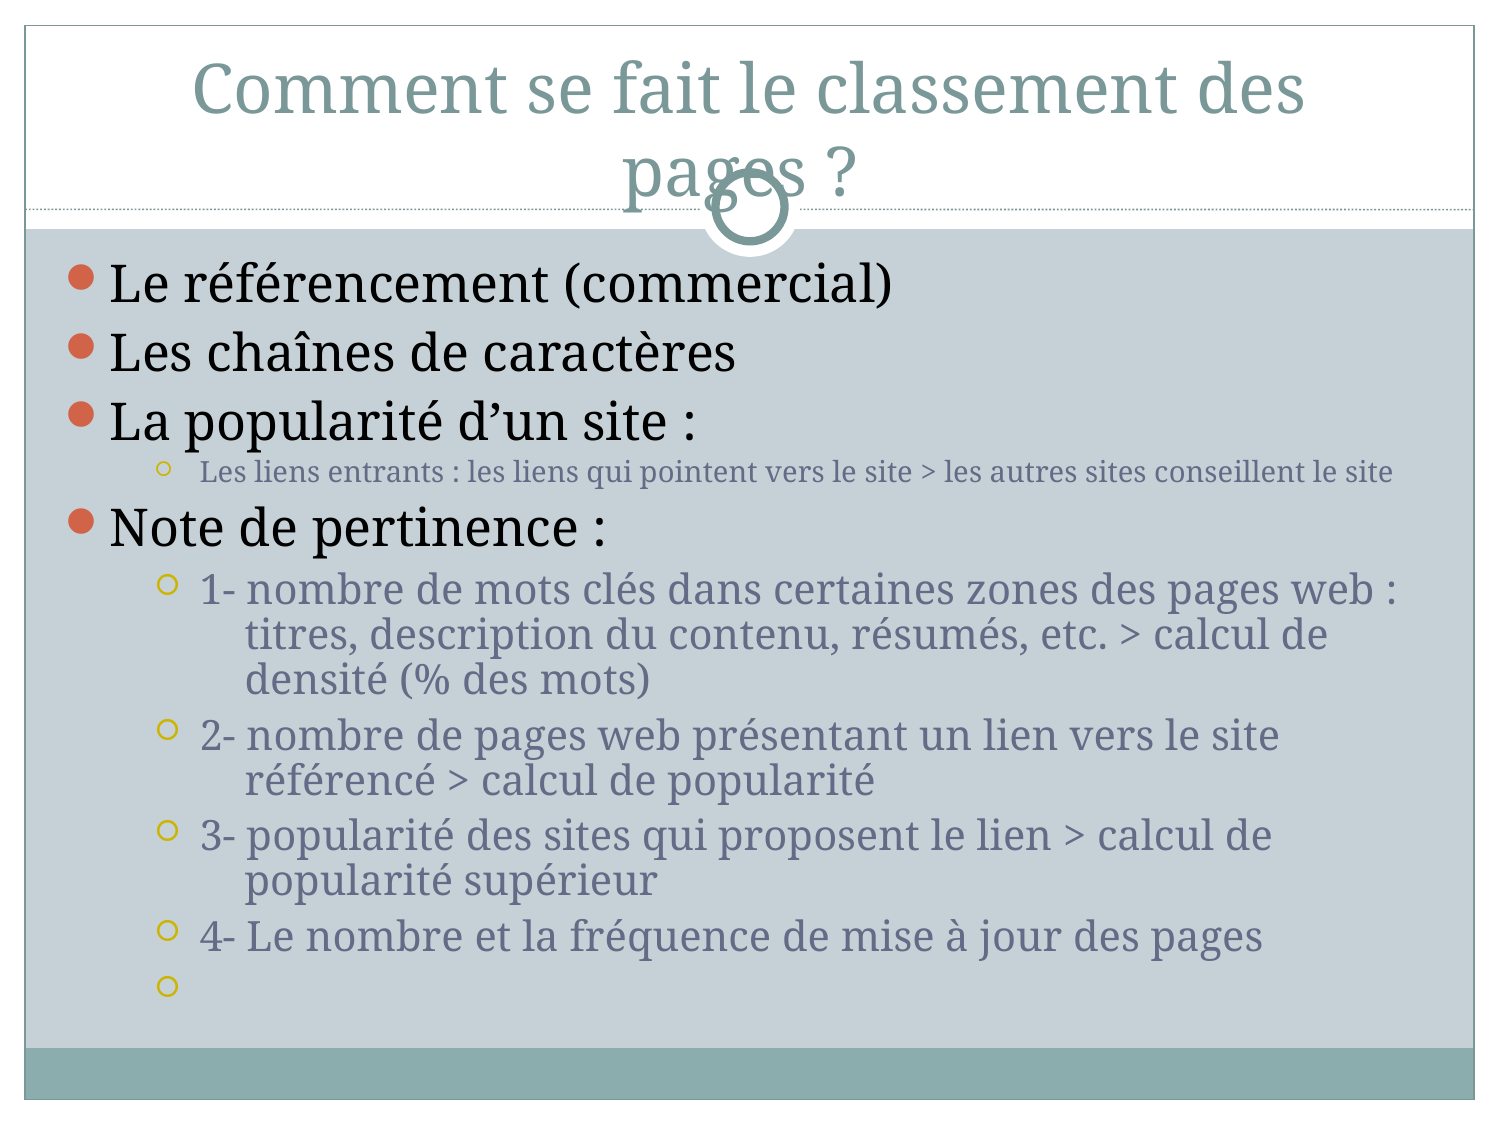

# Comment se fait le classement des pages ?
Le référencement (commercial)
Les chaînes de caractères
La popularité d’un site :
Les liens entrants : les liens qui pointent vers le site > les autres sites conseillent le site
Note de pertinence :
1- nombre de mots clés dans certaines zones des pages web : titres, description du contenu, résumés, etc. > calcul de densité (% des mots)
2- nombre de pages web présentant un lien vers le site référencé > calcul de popularité
3- popularité des sites qui proposent le lien > calcul de popularité supérieur
4- Le nombre et la fréquence de mise à jour des pages